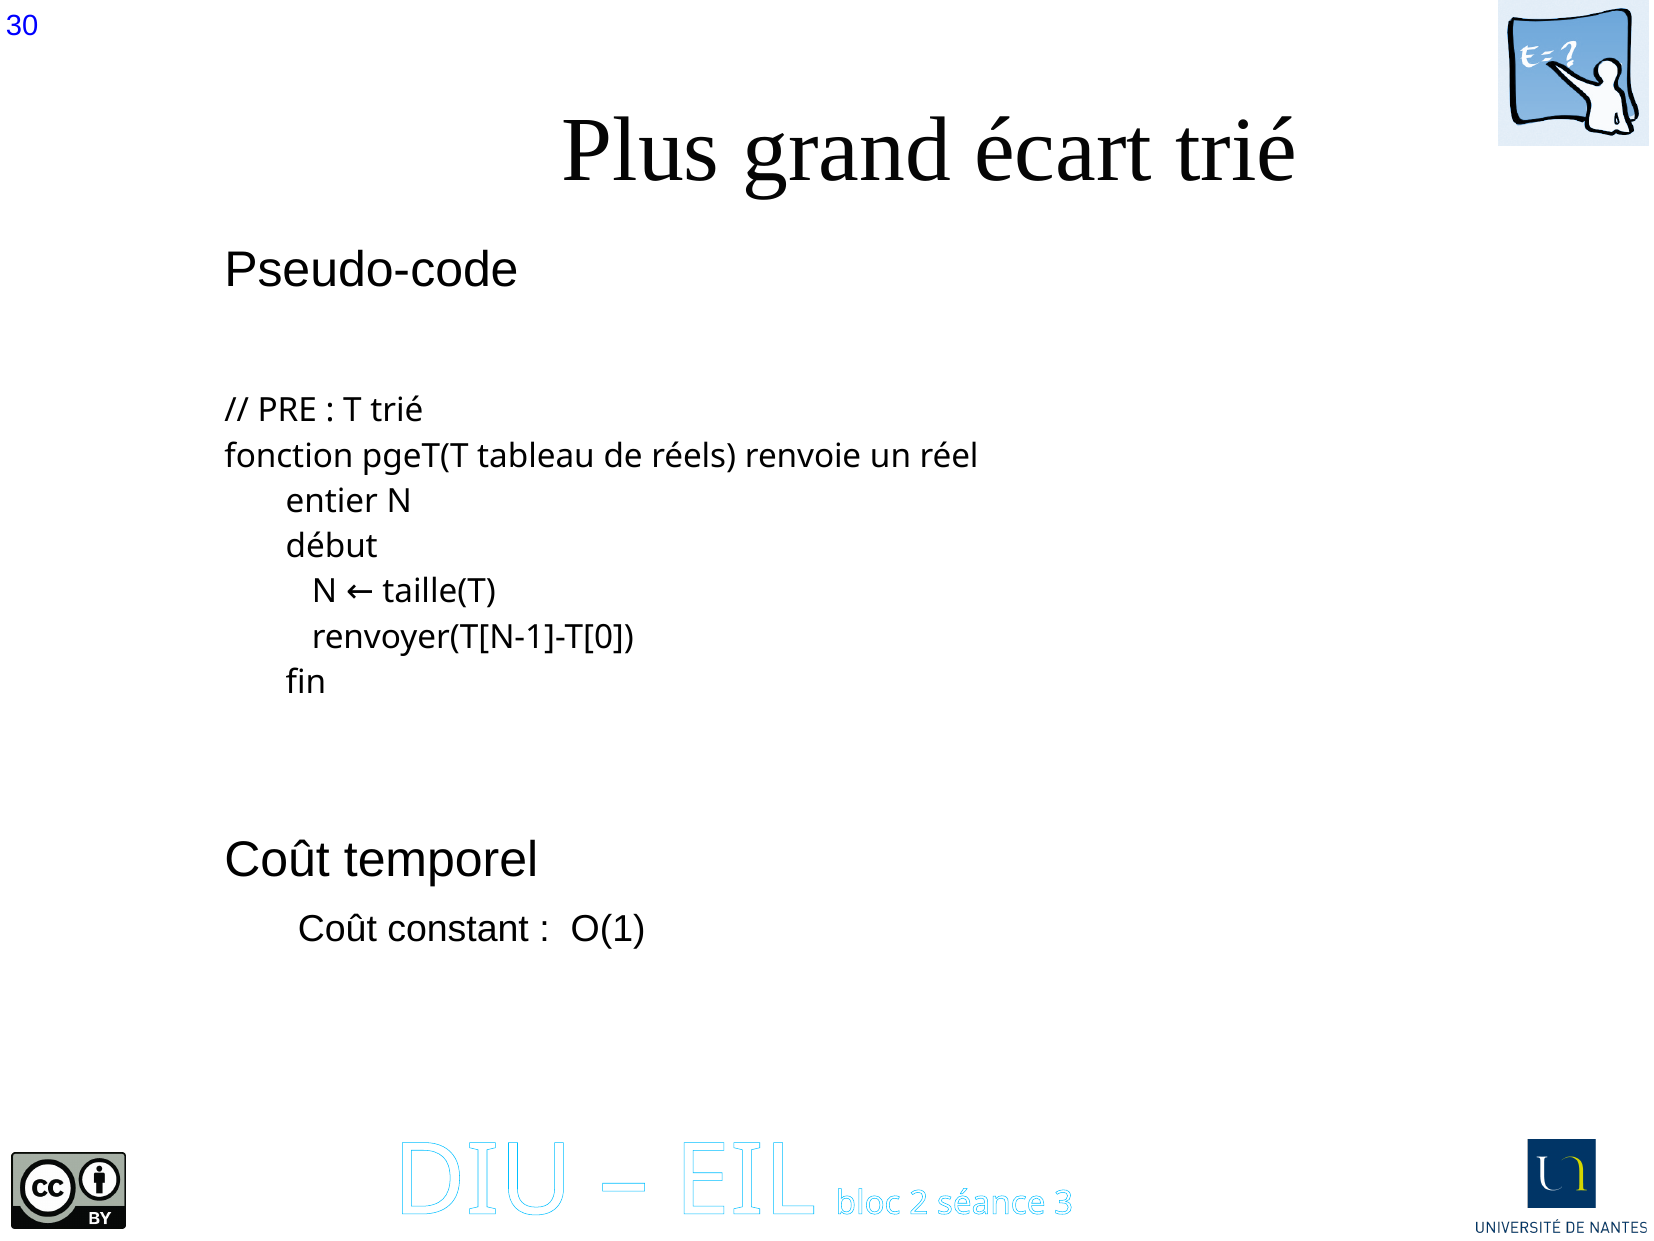

30
# Plus grand écart trié
Pseudo-code
// PRE : T trié
fonction pgeT(T tableau de réels) renvoie un réel
 entier N
 début
 N ← taille(T)
 renvoyer(T[N-1]-T[0])
 fin
Coût temporel
 Coût constant : O(1)